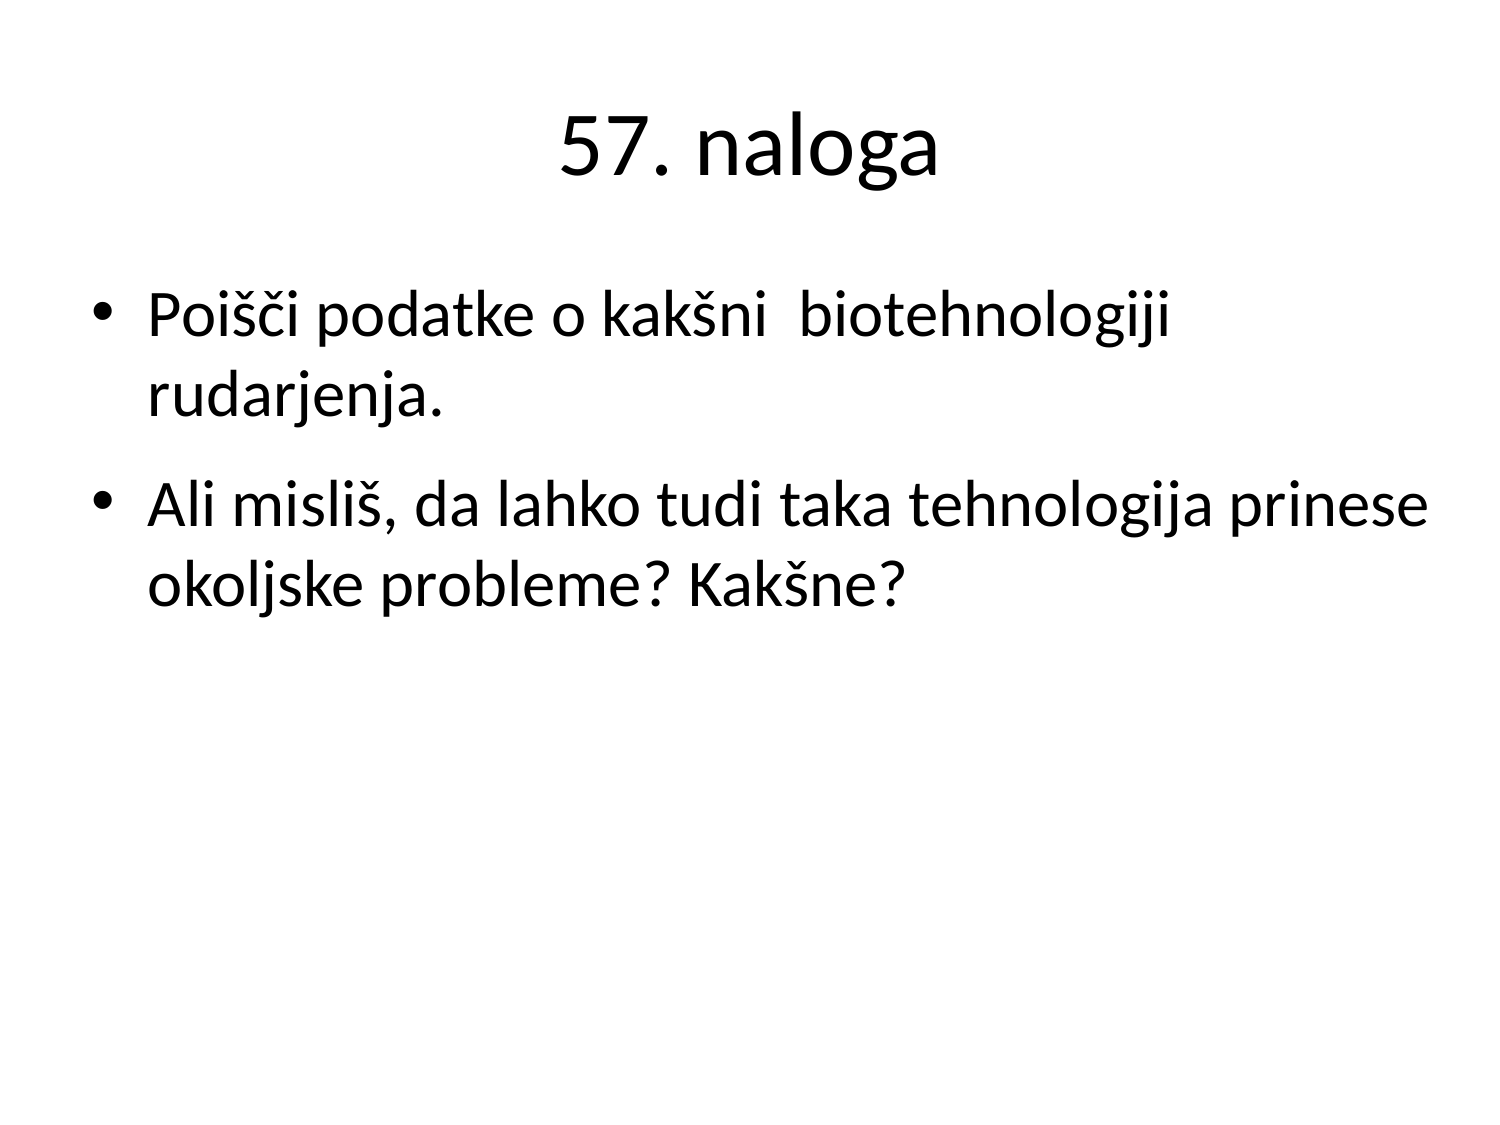

# 57. naloga
Poišči podatke o kakšni biotehnologiji rudarjenja.
Ali misliš, da lahko tudi taka tehnologija prinese okoljske probleme? Kakšne?